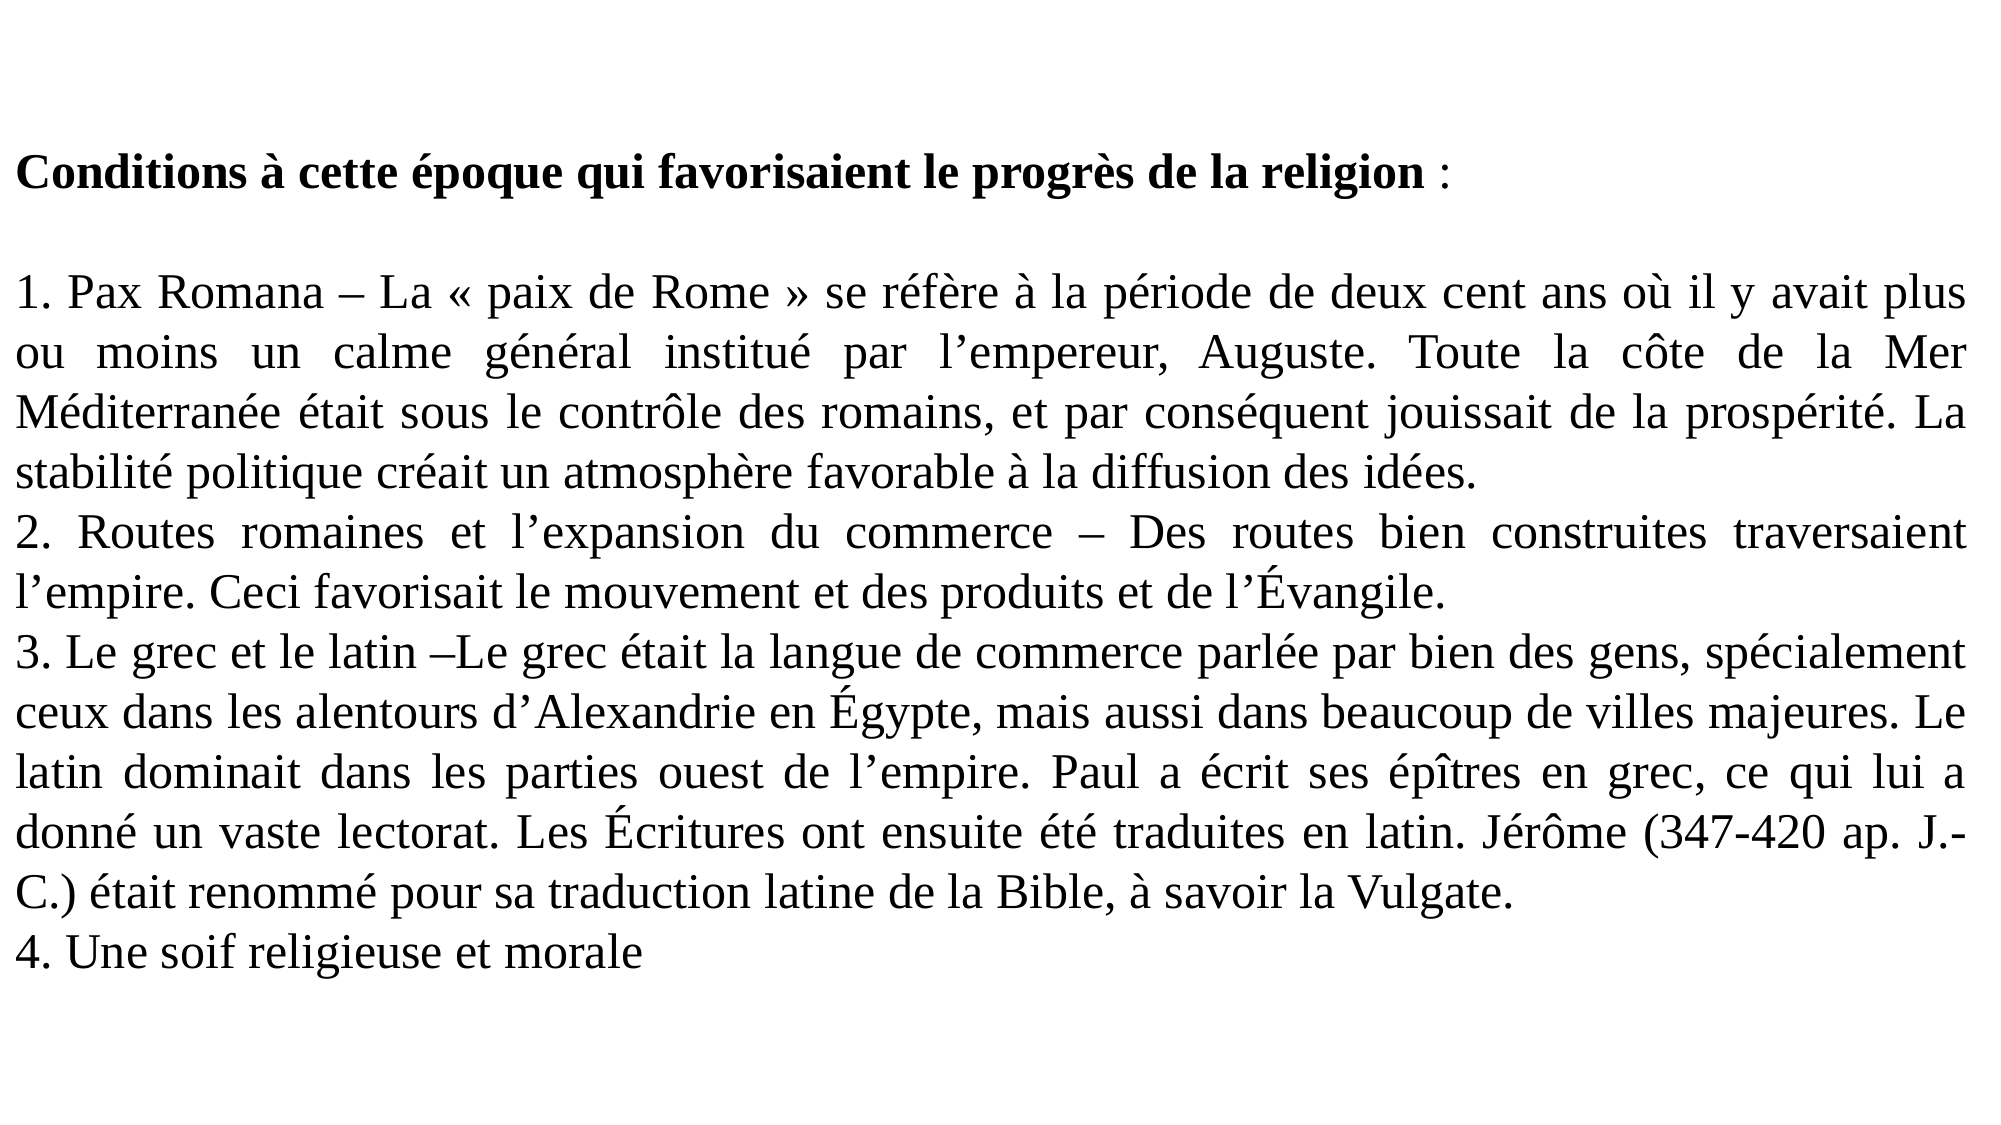

Conditions à cette époque qui favorisaient le progrès de la religion :
1. Pax Romana – La « paix de Rome » se réfère à la période de deux cent ans où il y avait plus ou moins un calme général institué par l’empereur, Auguste. Toute la côte de la Mer Méditerranée était sous le contrôle des romains, et par conséquent jouissait de la prospérité. La stabilité politique créait un atmosphère favorable à la diffusion des idées.
2. Routes romaines et l’expansion du commerce – Des routes bien construites traversaient l’empire. Ceci favorisait le mouvement et des produits et de l’Évangile.
3. Le grec et le latin –Le grec était la langue de commerce parlée par bien des gens, spécialement ceux dans les alentours d’Alexandrie en Égypte, mais aussi dans beaucoup de villes majeures. Le latin dominait dans les parties ouest de l’empire. Paul a écrit ses épîtres en grec, ce qui lui a donné un vaste lectorat. Les Écritures ont ensuite été traduites en latin. Jérôme (347-420 ap. J.-C.) était renommé pour sa traduction latine de la Bible, à savoir la Vulgate.
4. Une soif religieuse et morale